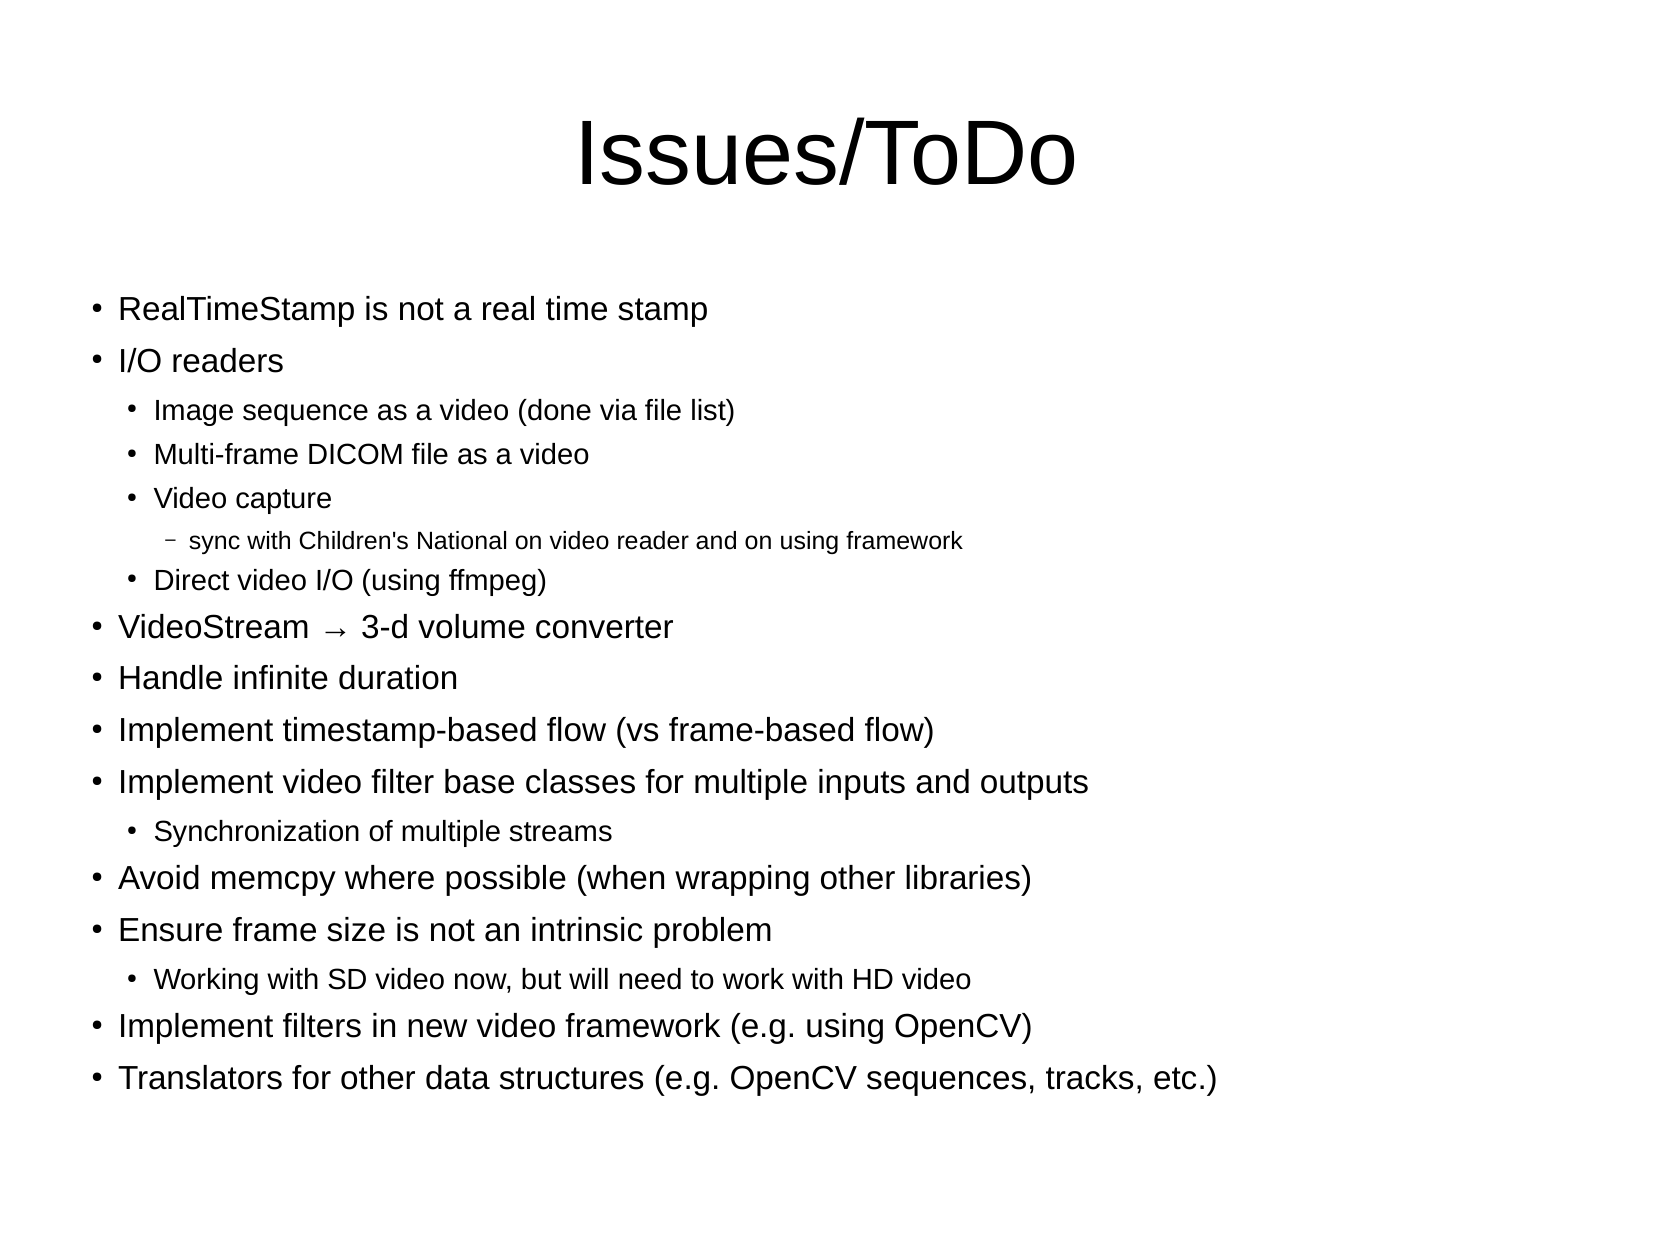

# Issues/ToDo
RealTimeStamp is not a real time stamp
I/O readers
Image sequence as a video (done via file list)
Multi-frame DICOM file as a video
Video capture
sync with Children's National on video reader and on using framework
Direct video I/O (using ffmpeg)
VideoStream → 3-d volume converter
Handle infinite duration
Implement timestamp-based flow (vs frame-based flow)
Implement video filter base classes for multiple inputs and outputs
Synchronization of multiple streams
Avoid memcpy where possible (when wrapping other libraries)
Ensure frame size is not an intrinsic problem
Working with SD video now, but will need to work with HD video
Implement filters in new video framework (e.g. using OpenCV)
Translators for other data structures (e.g. OpenCV sequences, tracks, etc.)